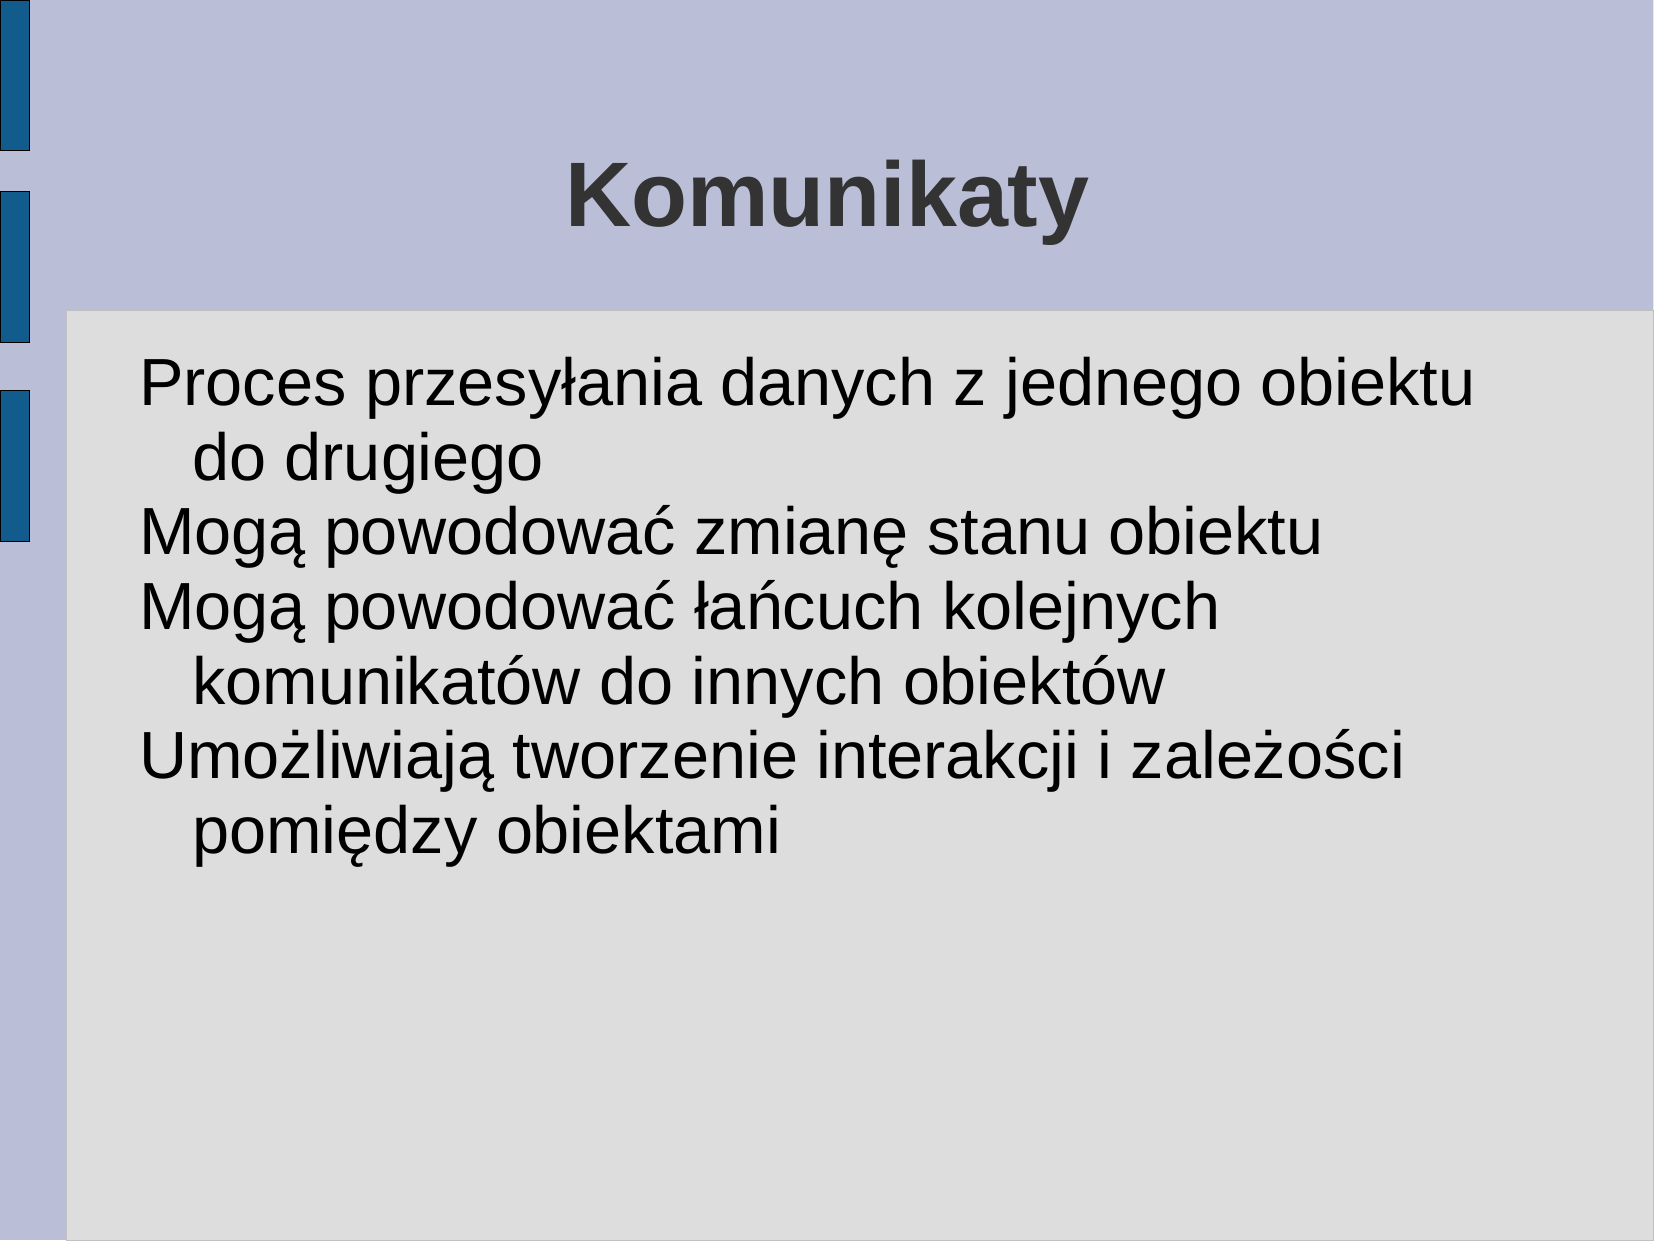

# Komunikaty
Proces przesyłania danych z jednego obiektu do drugiego
Mogą powodować zmianę stanu obiektu
Mogą powodować łańcuch kolejnych komunikatów do innych obiektów
Umożliwiają tworzenie interakcji i zależości pomiędzy obiektami